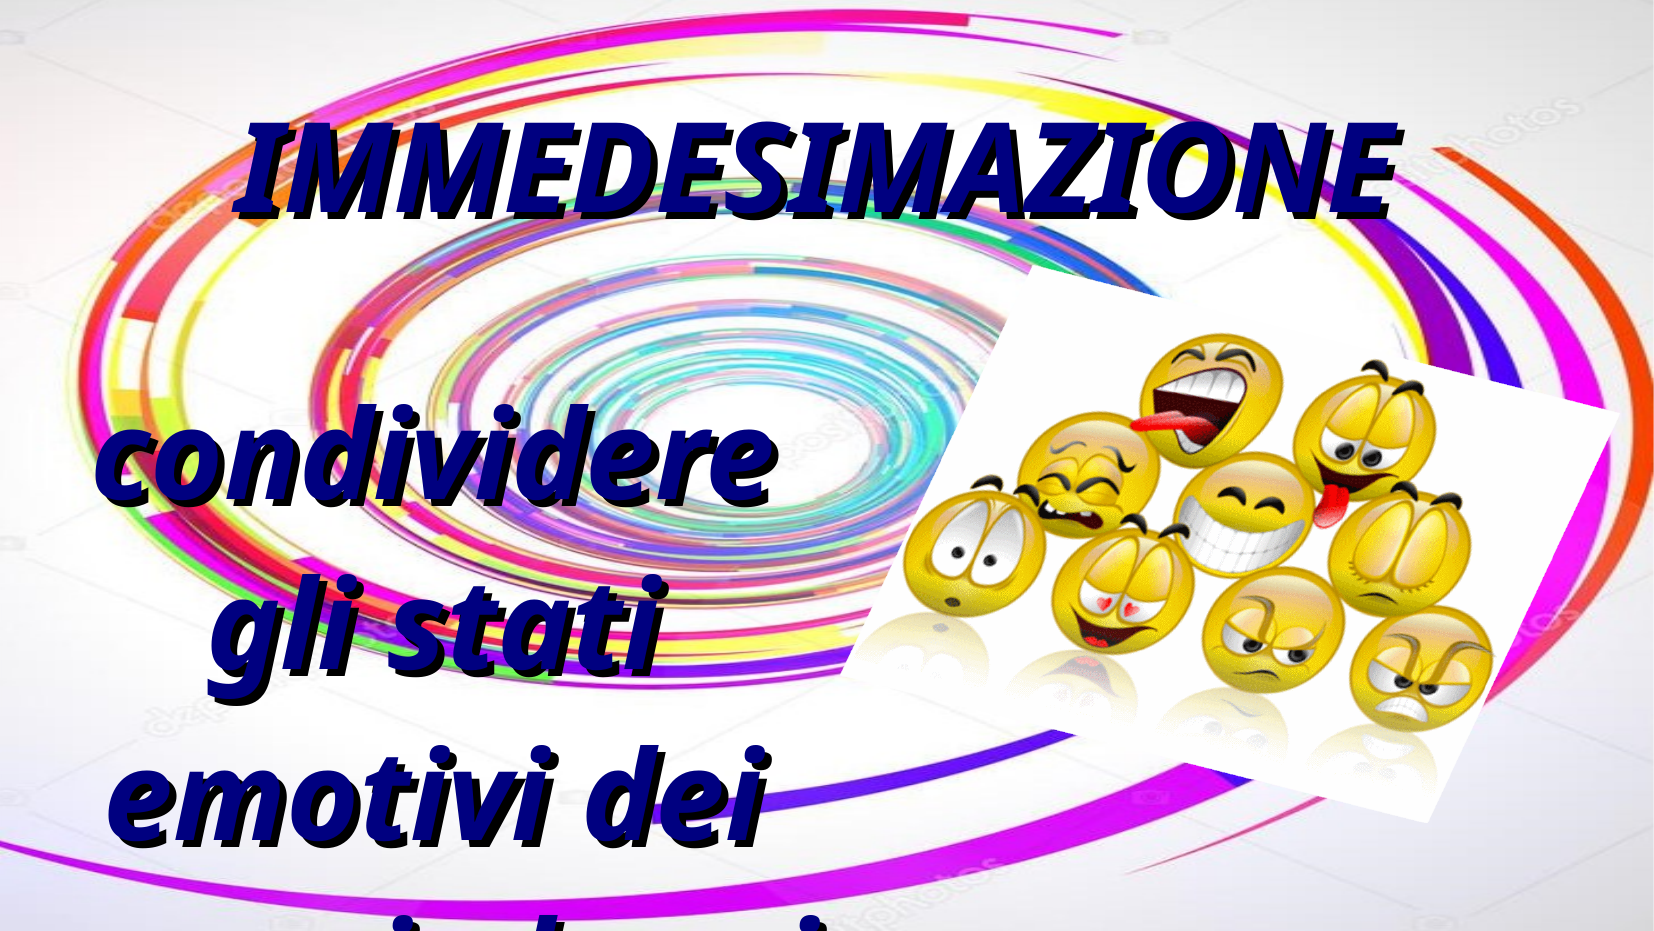

IMMEDESIMAZIONE
condividere gli stati emotivi dei propri alunni